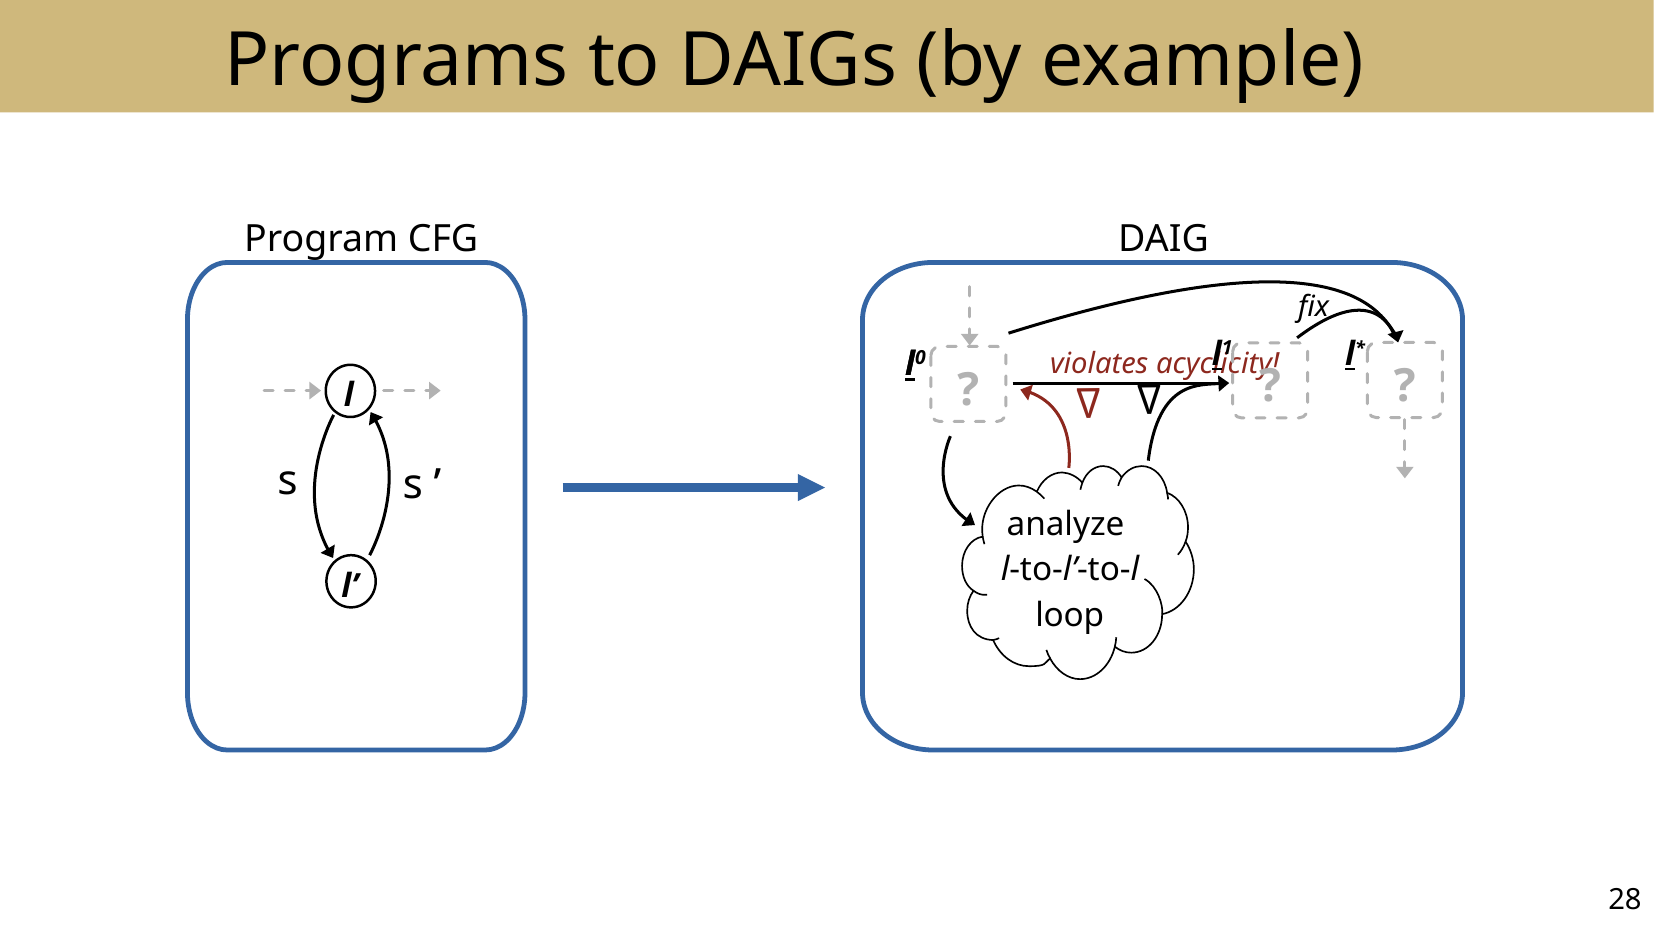

# Programs to DAIGs (by example)
Program CFG
DAIG
fix
l1
?
Δ
l*
?
l
l0
violates acyclicity!
Δ
?
l
analyze
l-to-l’-to-l
loop
s
s’
l’